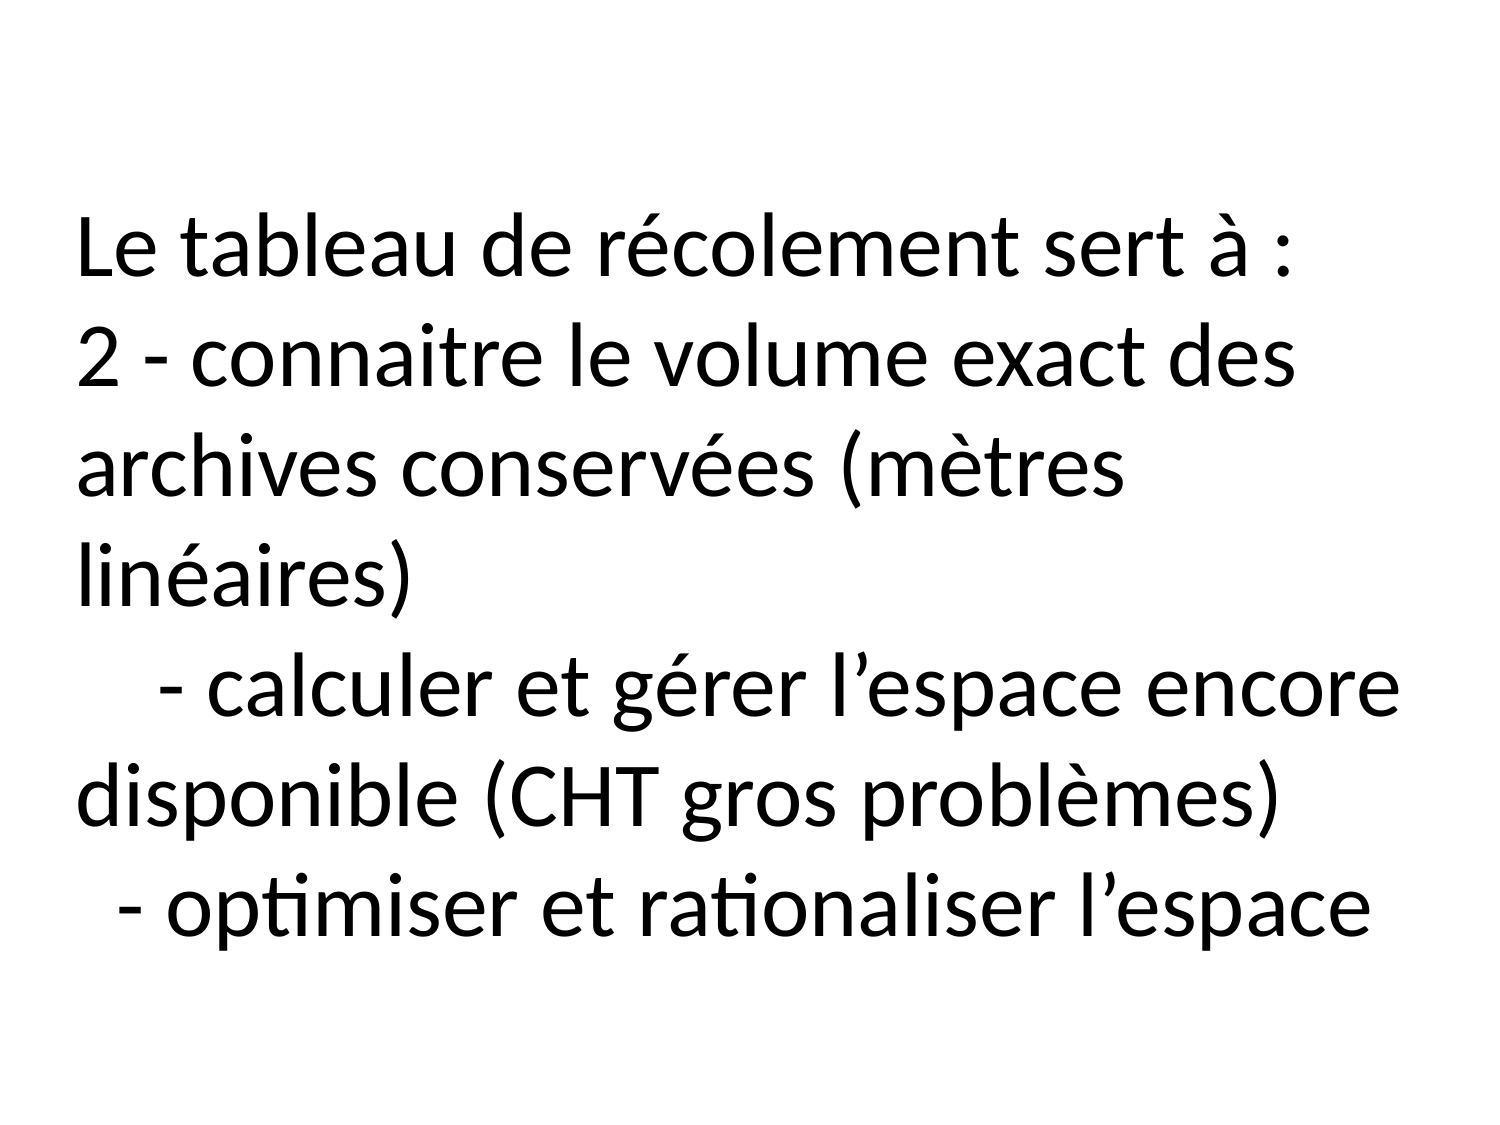

# Le tableau de récolement sert à : 2 - connaitre le volume exact des archives conservées (mètres linéaires) - calculer et gérer l’espace encore disponible (CHT gros problèmes) - optimiser et rationaliser l’espace